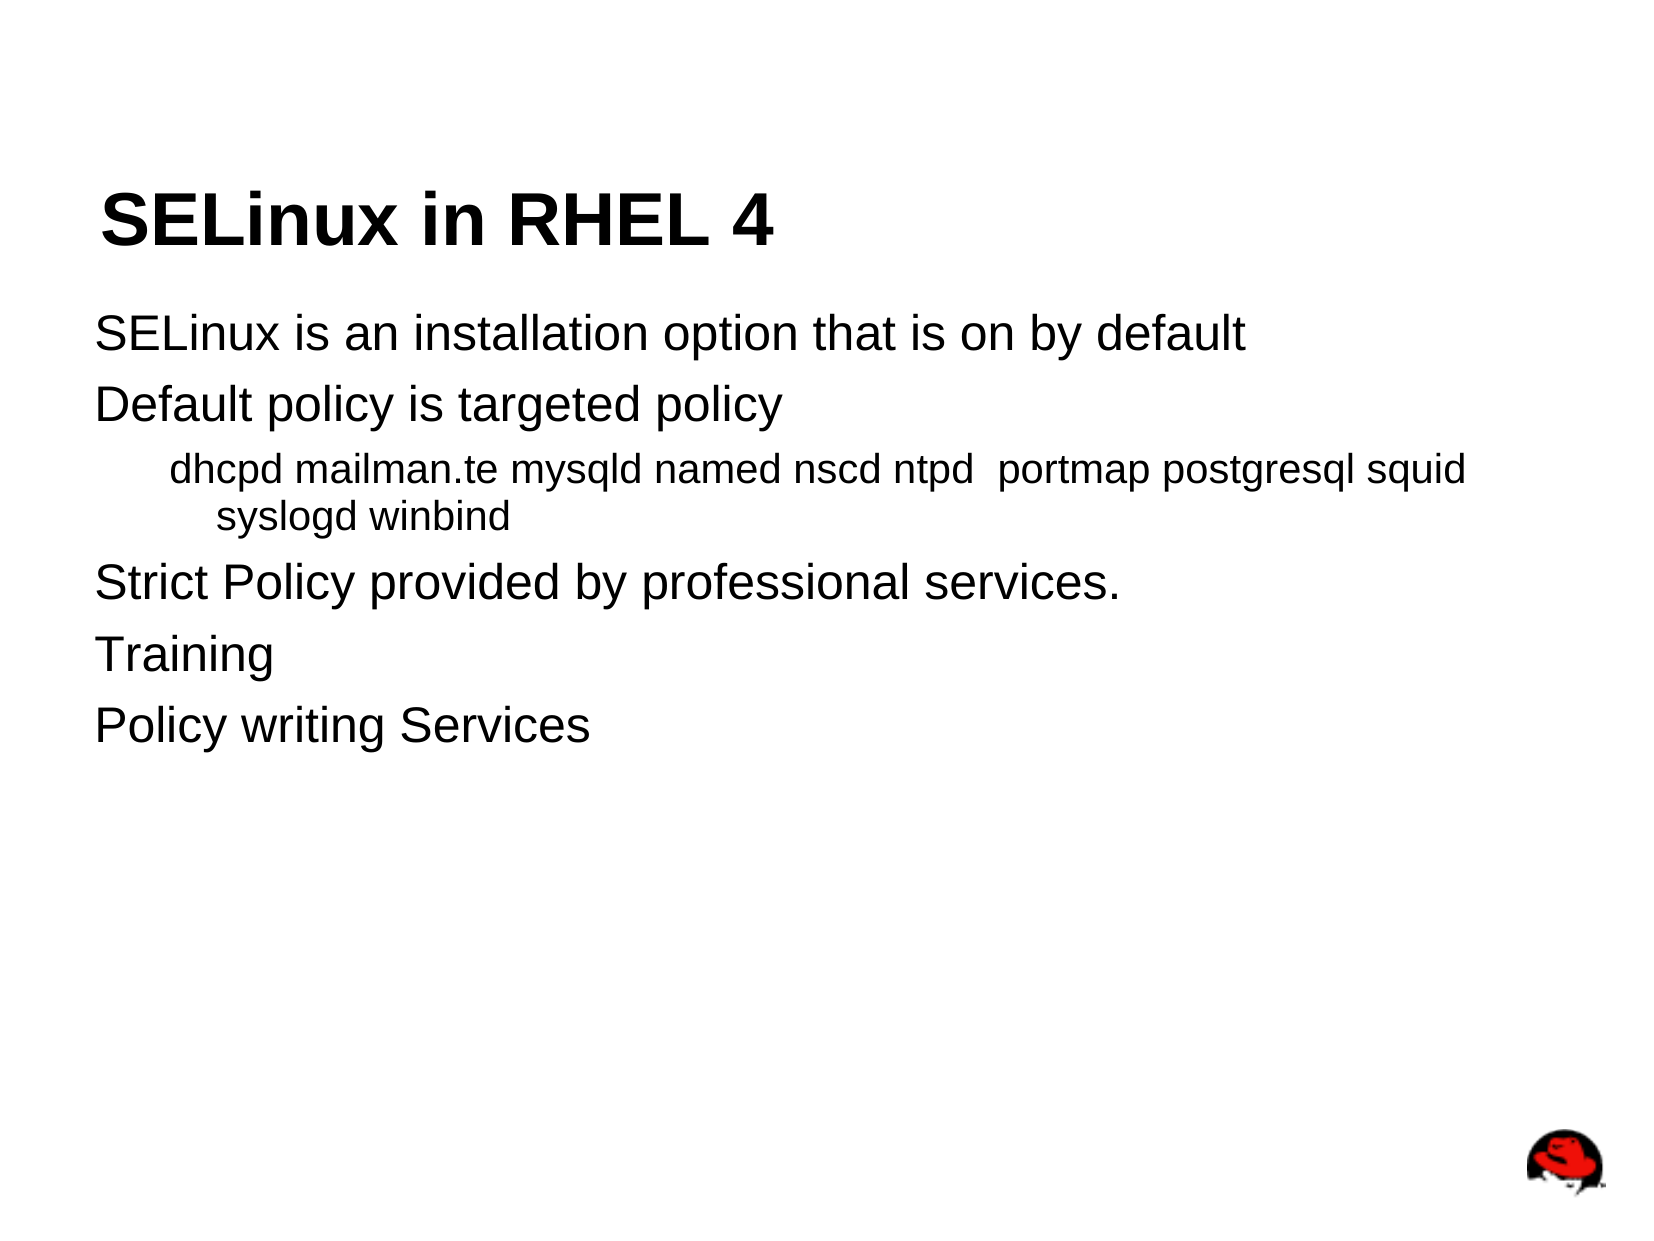

# SELinux in RHEL 4
SELinux is an installation option that is on by default
Default policy is targeted policy
dhcpd mailman.te mysqld named nscd ntpd portmap postgresql squid syslogd winbind
Strict Policy provided by professional services.
Training
Policy writing Services